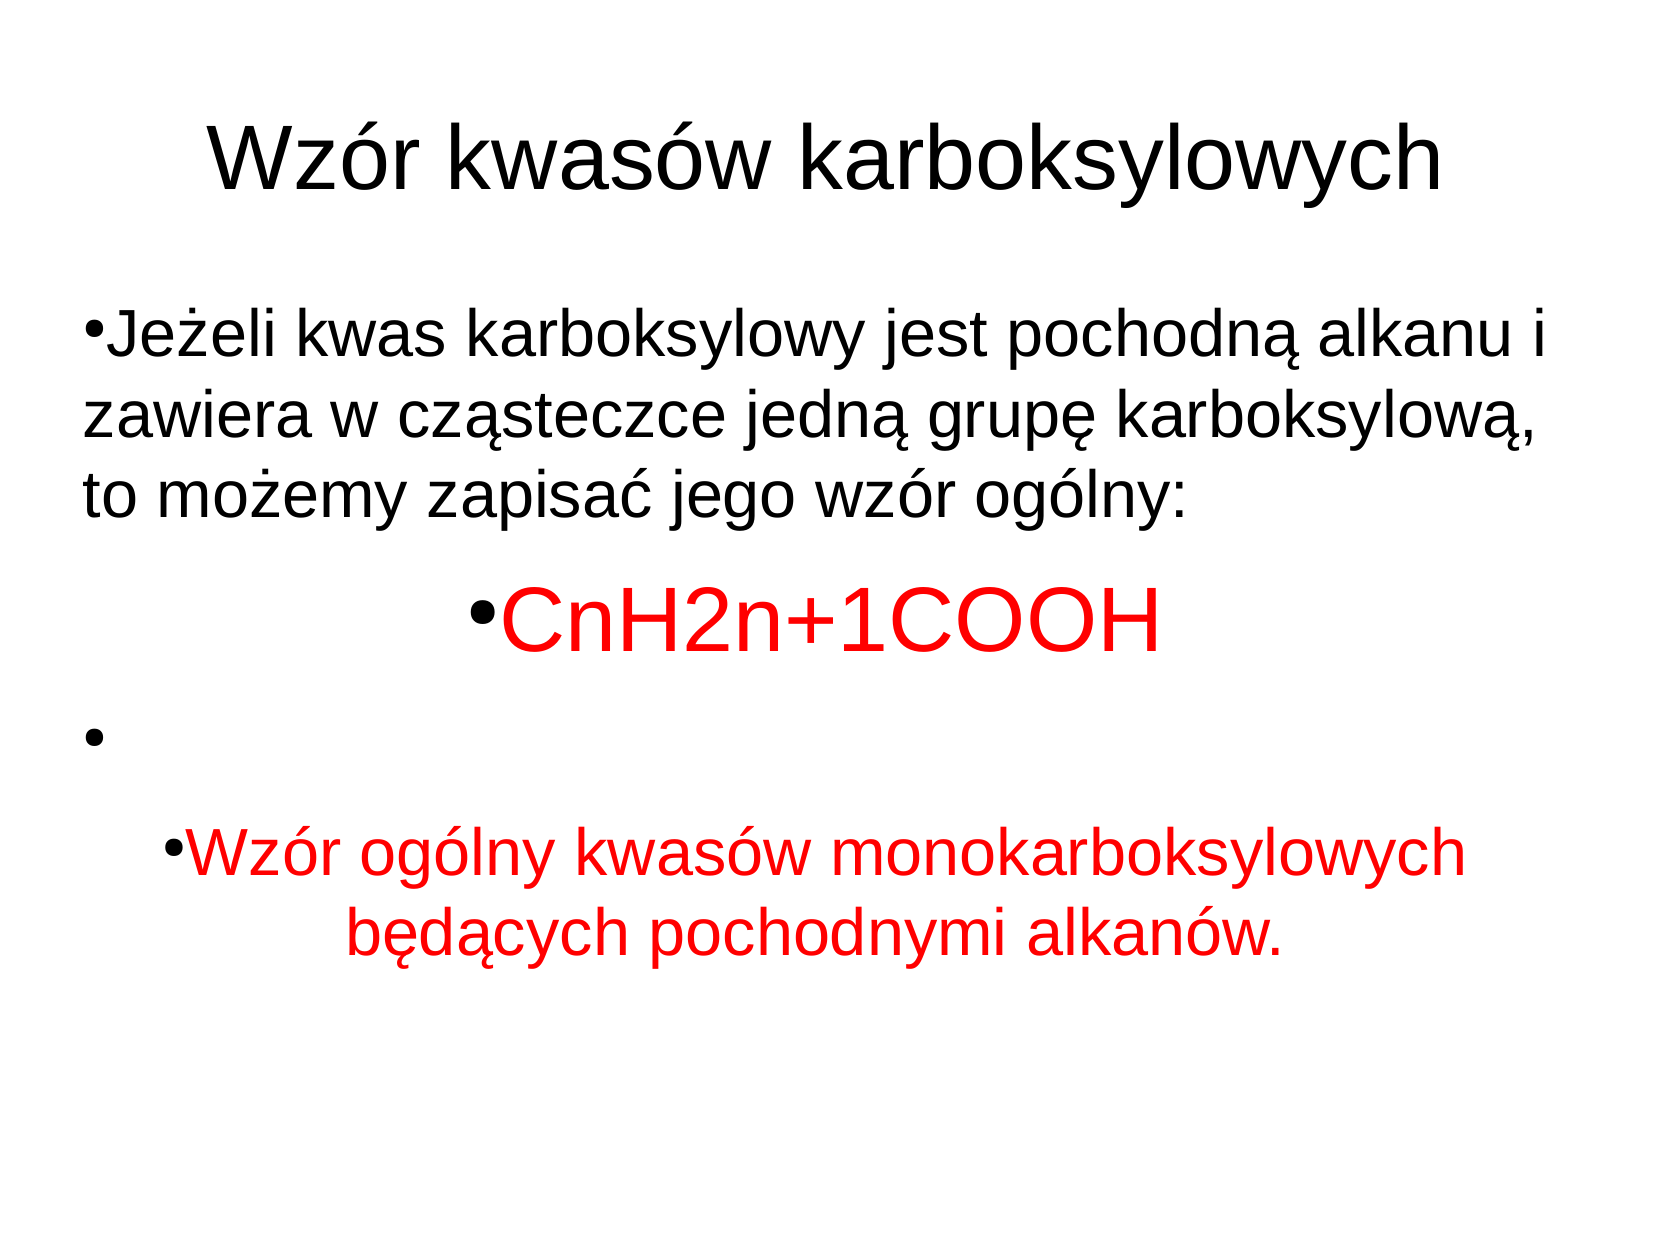

# Wzór kwasów karboksylowych
Jeżeli kwas karboksylowy jest pochodną alkanu i zawiera w cząsteczce jedną grupę karboksylową, to możemy zapisać jego wzór ogólny:
CnH2n+1COOH
Wzór ogólny kwasów monokarboksylowych będących pochodnymi alkanów.